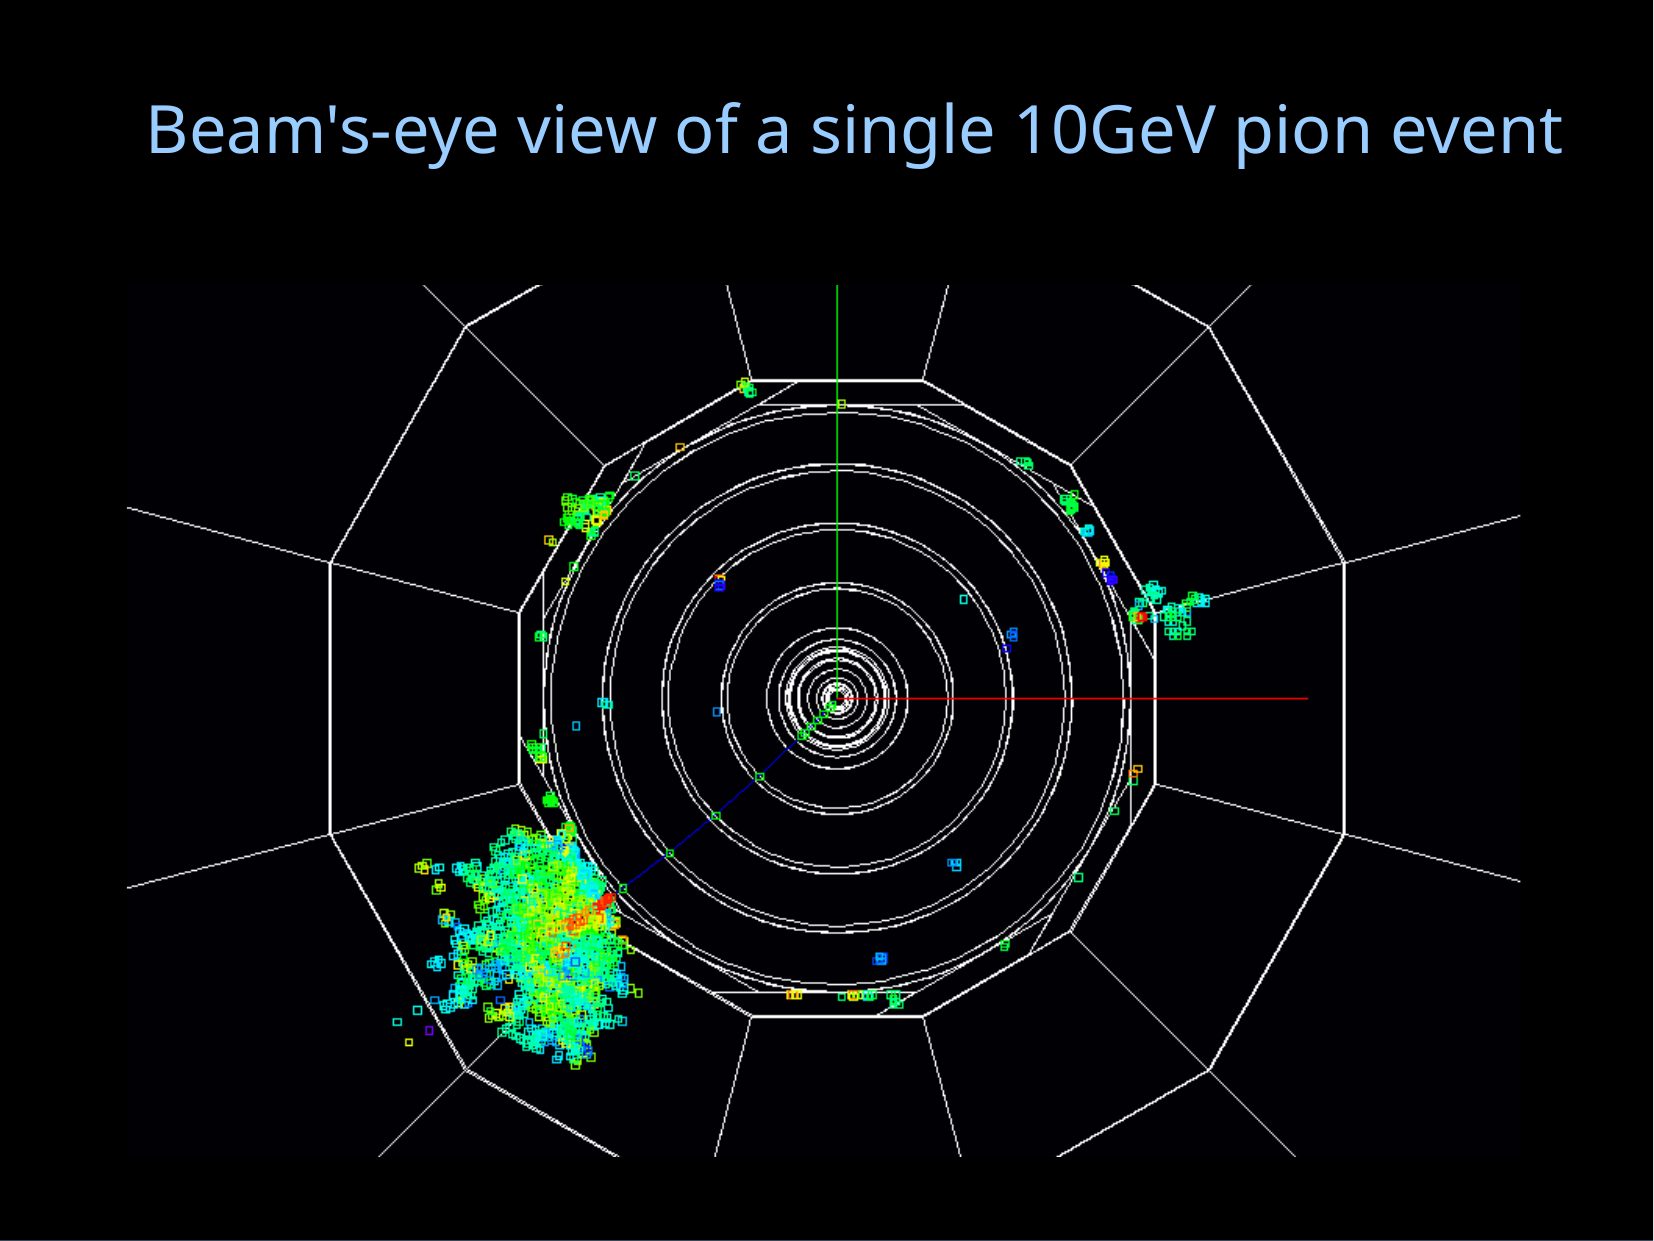

Beam's-eye view of a single 10GeV pion event